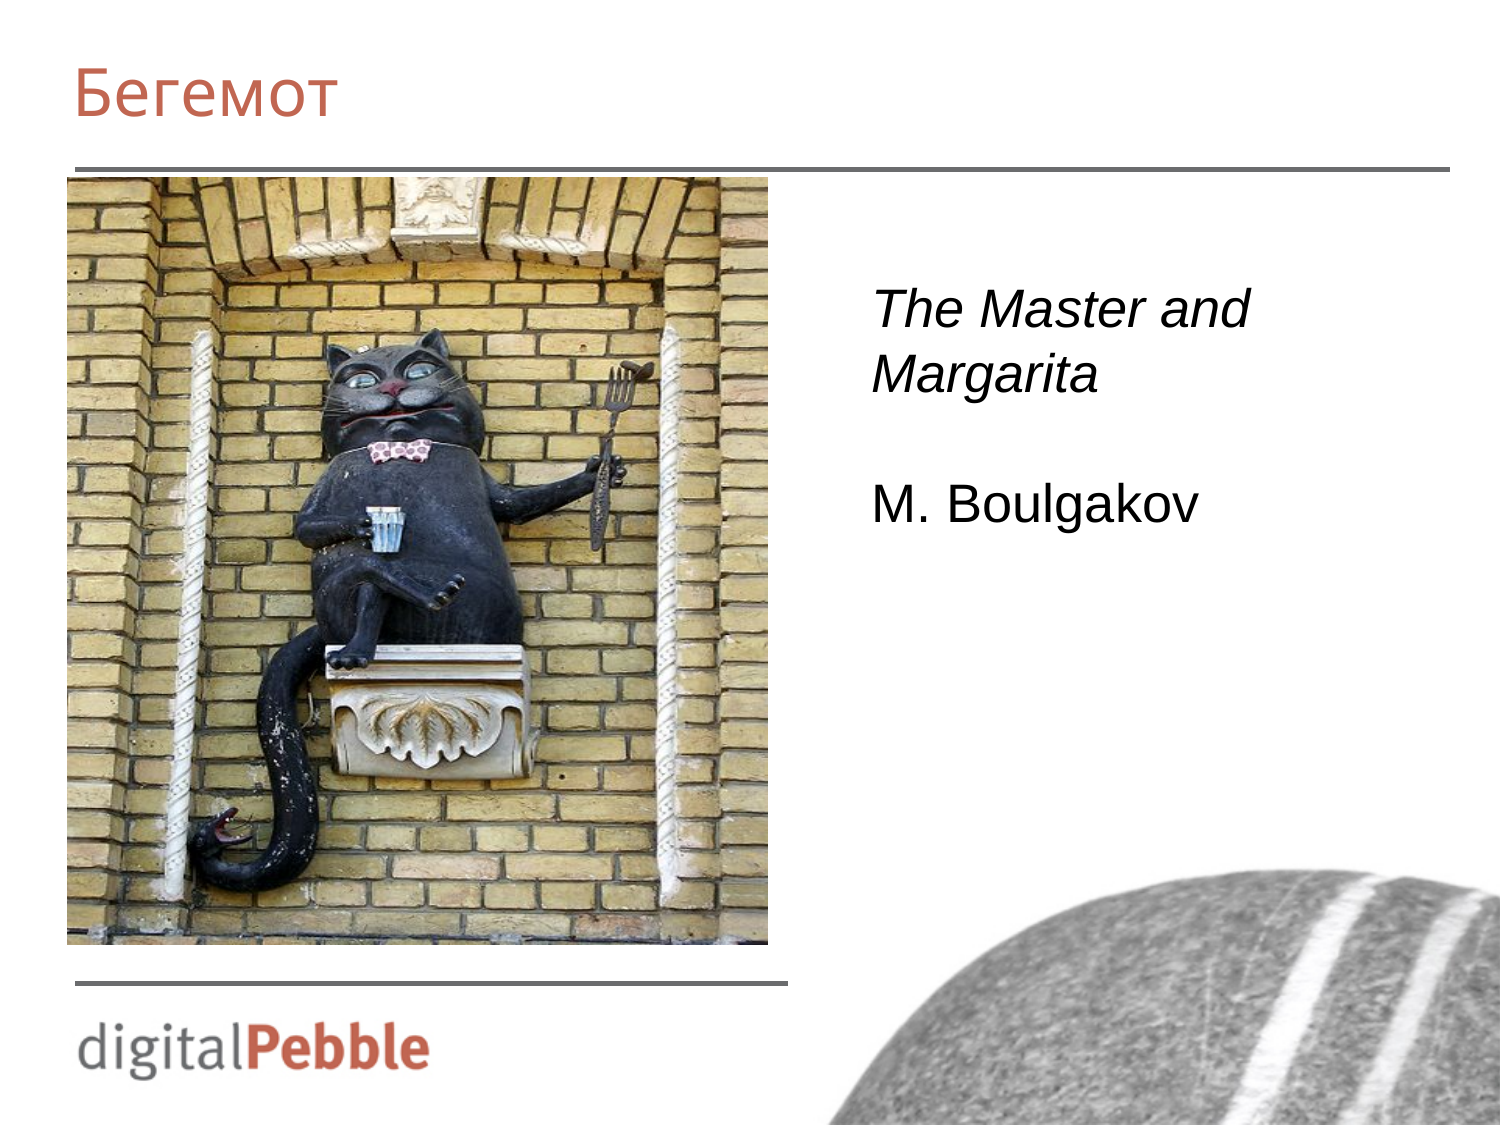

# Бегемот
The Master and Margarita
M. Boulgakov